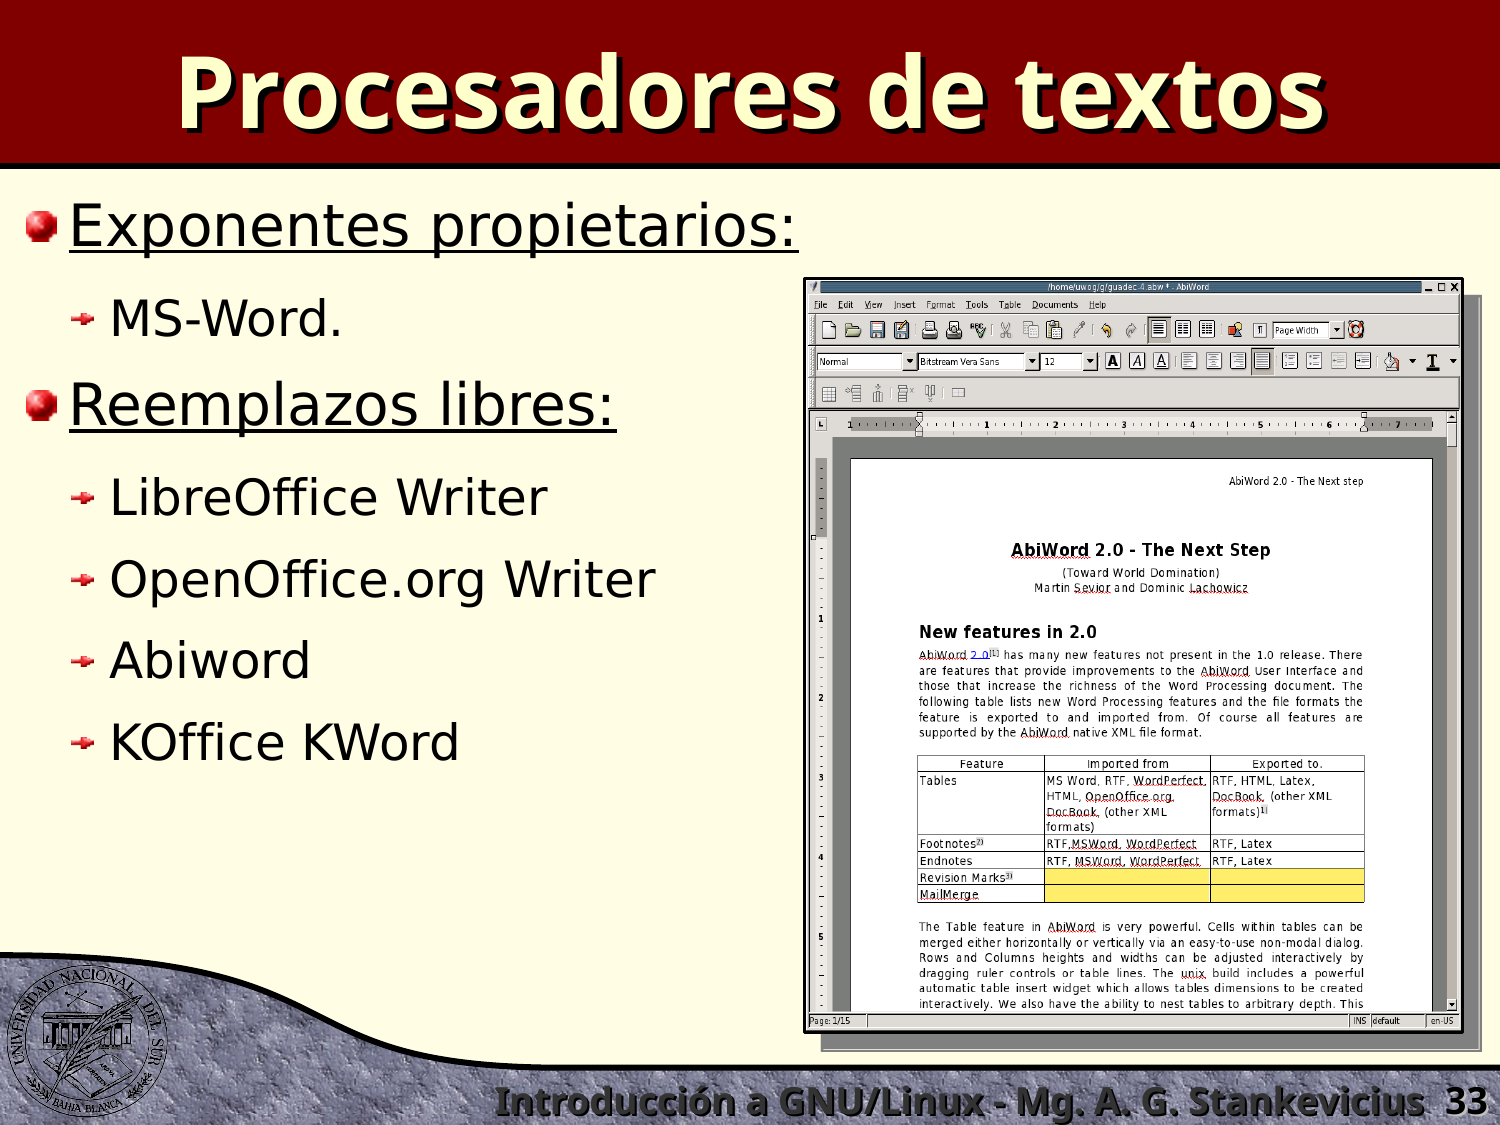

# Procesadores de textos
Exponentes propietarios:
MS-Word.
Reemplazos libres:
LibreOffice Writer
OpenOffice.org Writer
Abiword
KOffice KWord
33